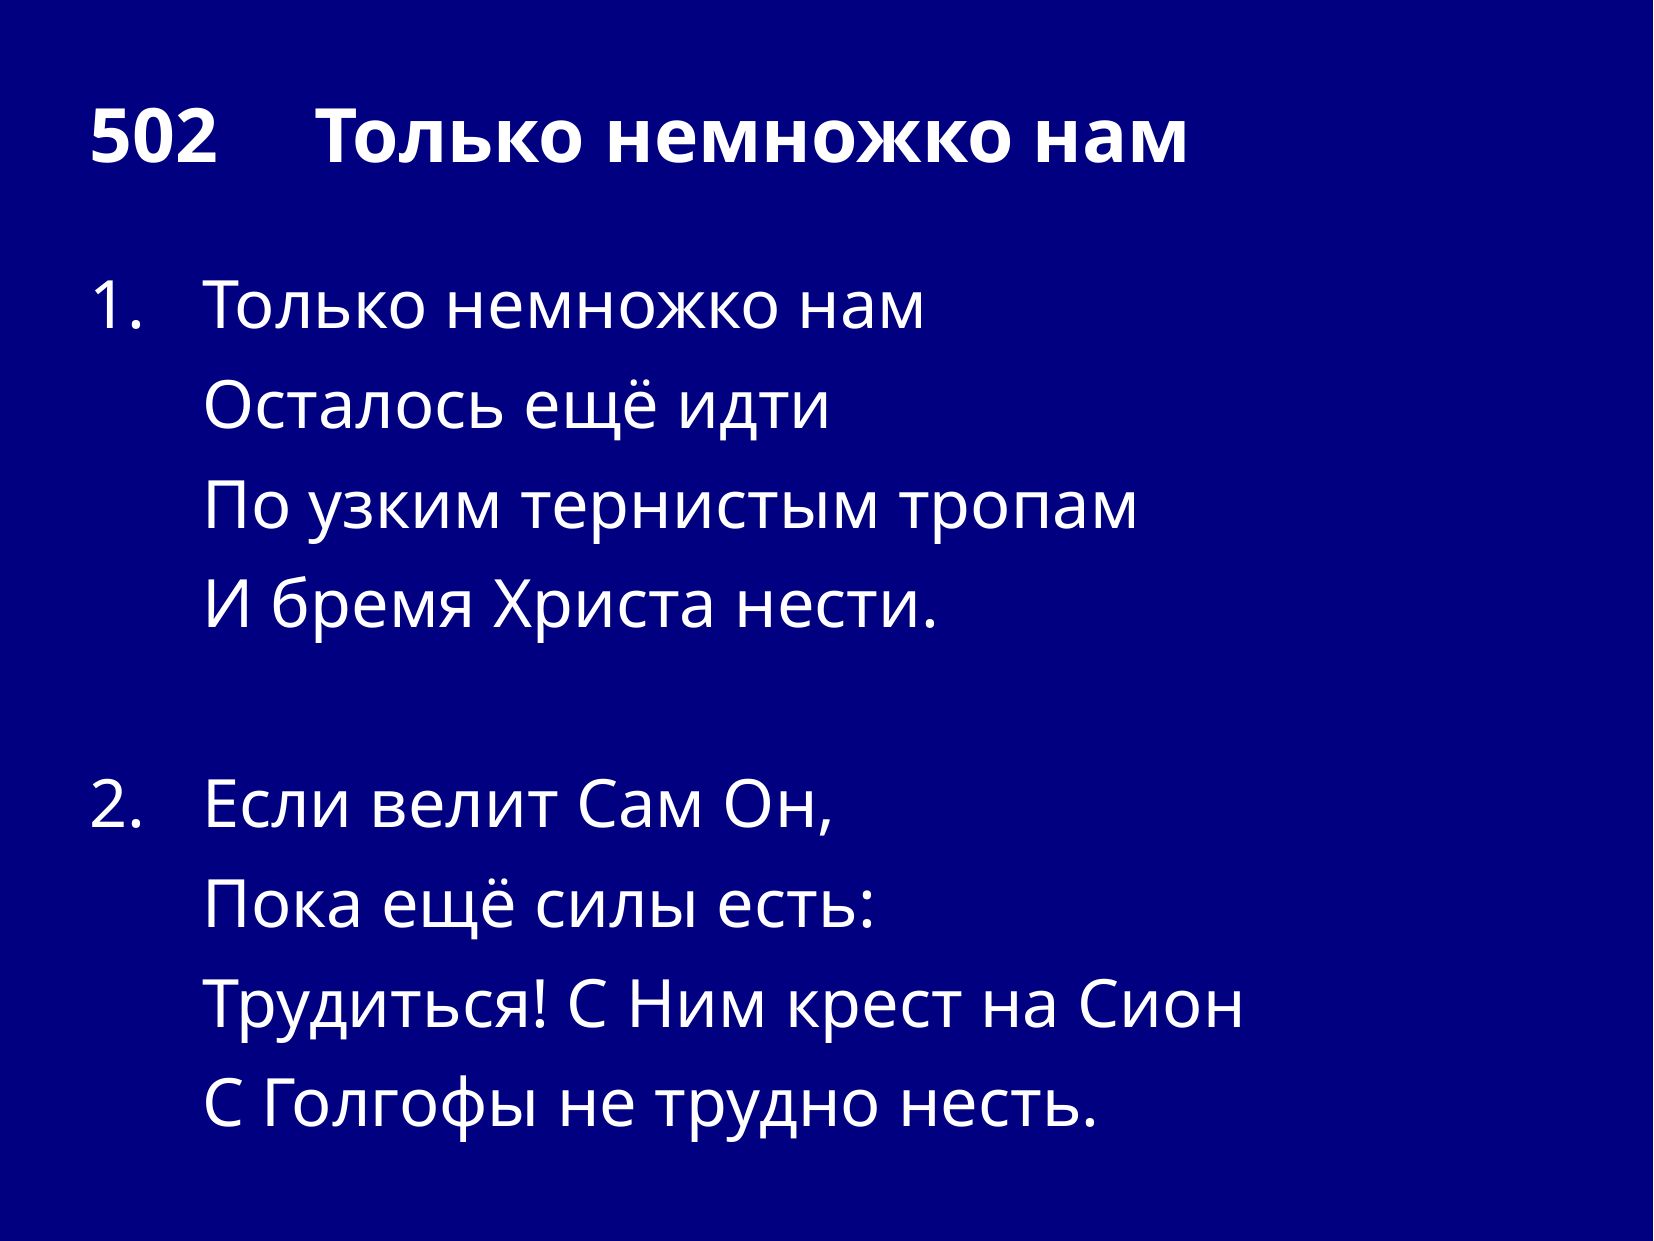

502	Только немножко нам
1.	Только немножко нам
	Осталось ещё идти
	По узким тернистым тропам
	И бремя Христа нести.
2.	Если велит Сам Он,
	Пока ещё силы есть:
	Трудиться! С Ним крест на Сион
	С Голгофы не трудно несть.